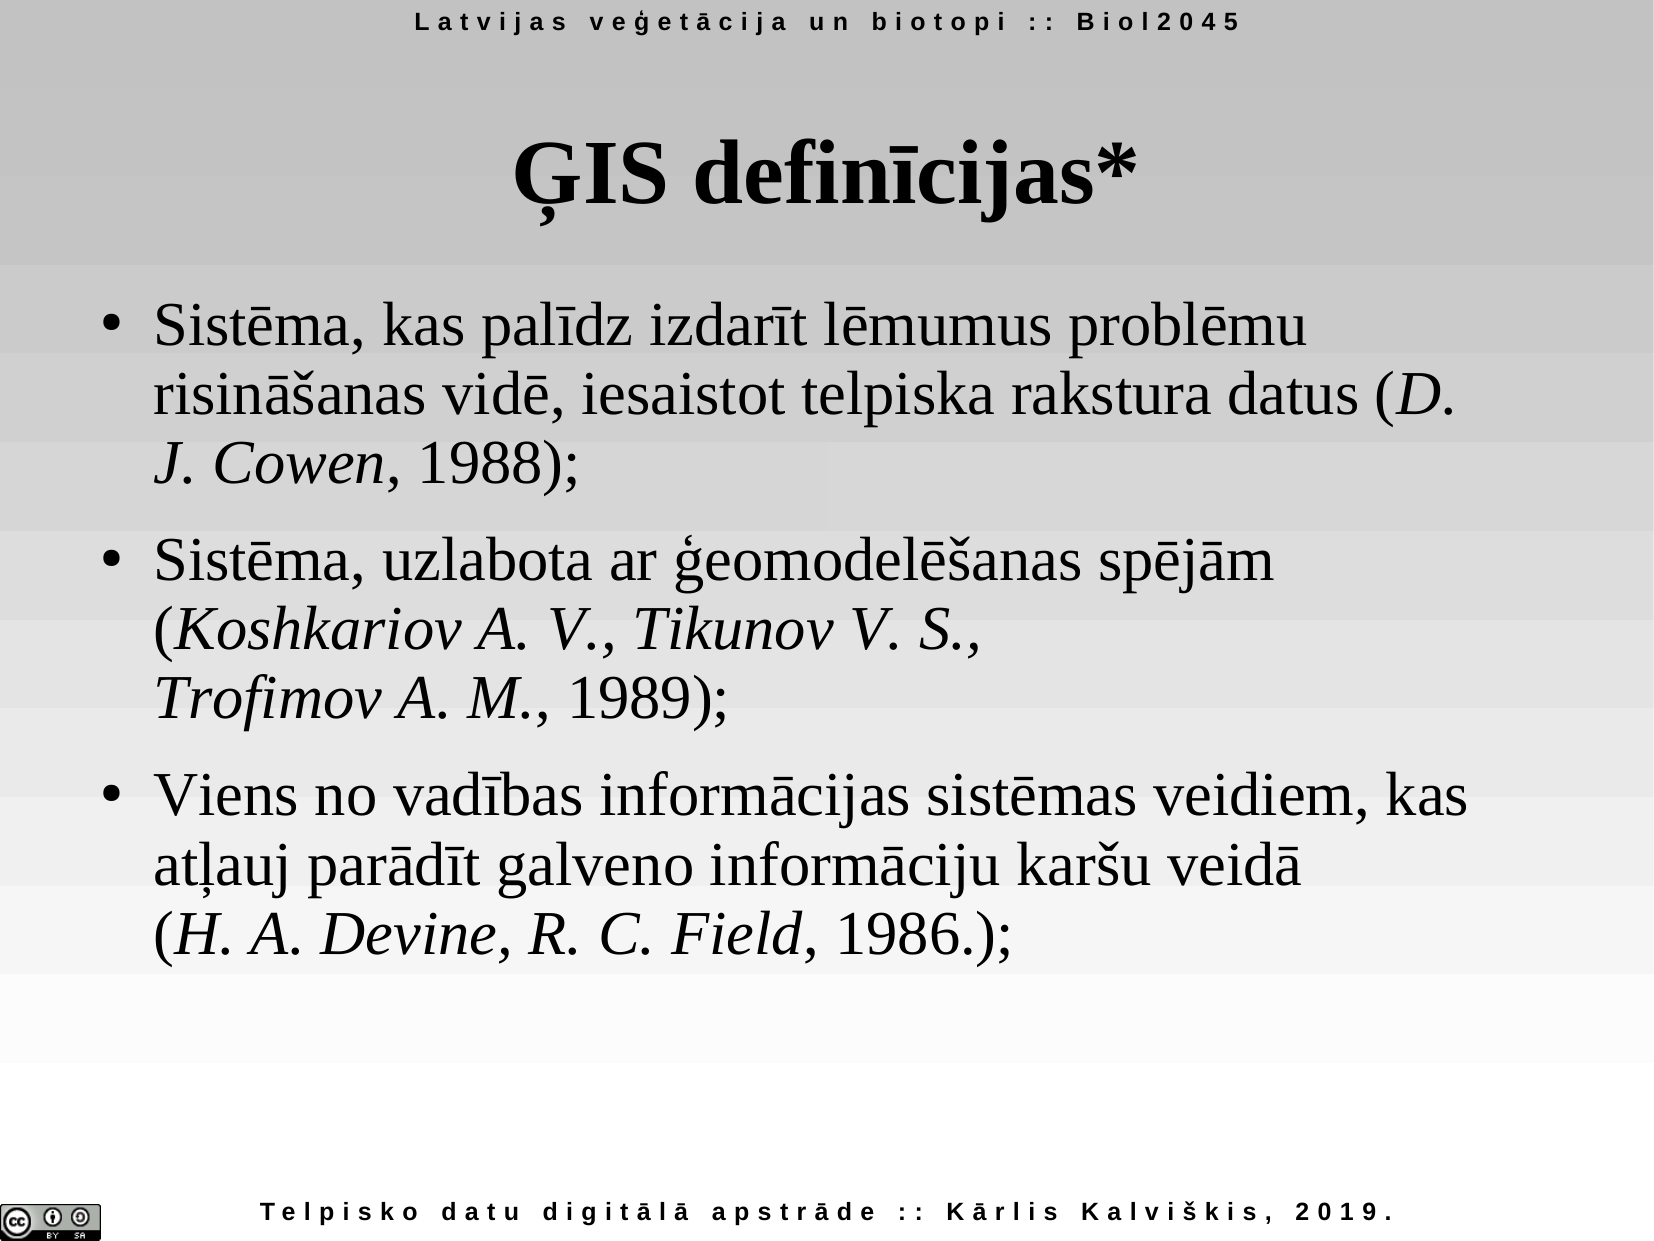

ĢIS definīcijas*
# Sistēma, kas palīdz izdarīt lēmumus problēmu risināšanas vidē, iesaistot telpiska rakstura datus (D. J. Cowen, 1988);
Sistēma, uzlabota ar ģeomodelēšanas spējām (Koshkariov A. V., Tikunov V. S., Trofimov A. M., 1989);
Viens no vadības informācijas sistēmas veidiem, kas atļauj parādīt galveno informāciju karšu veidā (H. A. Devine, R. C. Field, 1986.);